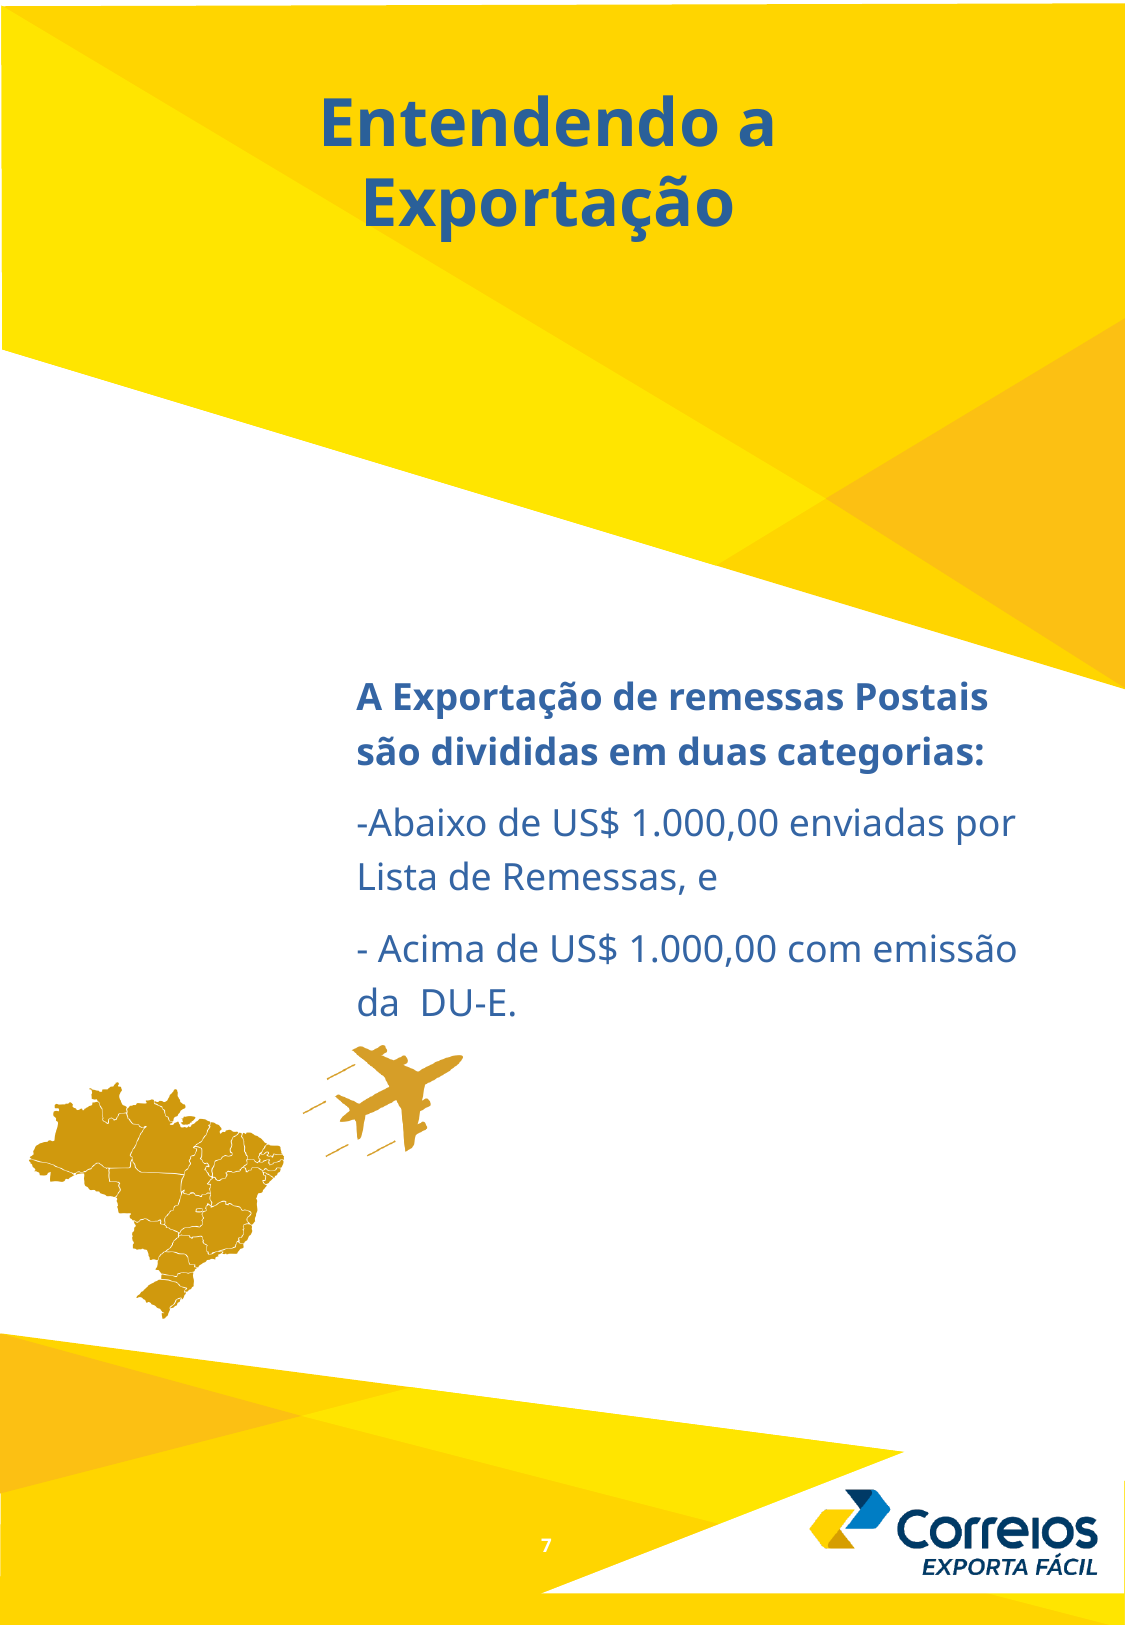

Entendendo a Exportação
A Exportação de remessas Postais são divididas em duas categorias:
-Abaixo de US$ 1.000,00 enviadas por Lista de Remessas, e
- Acima de US$ 1.000,00 com emissão da DU-E.